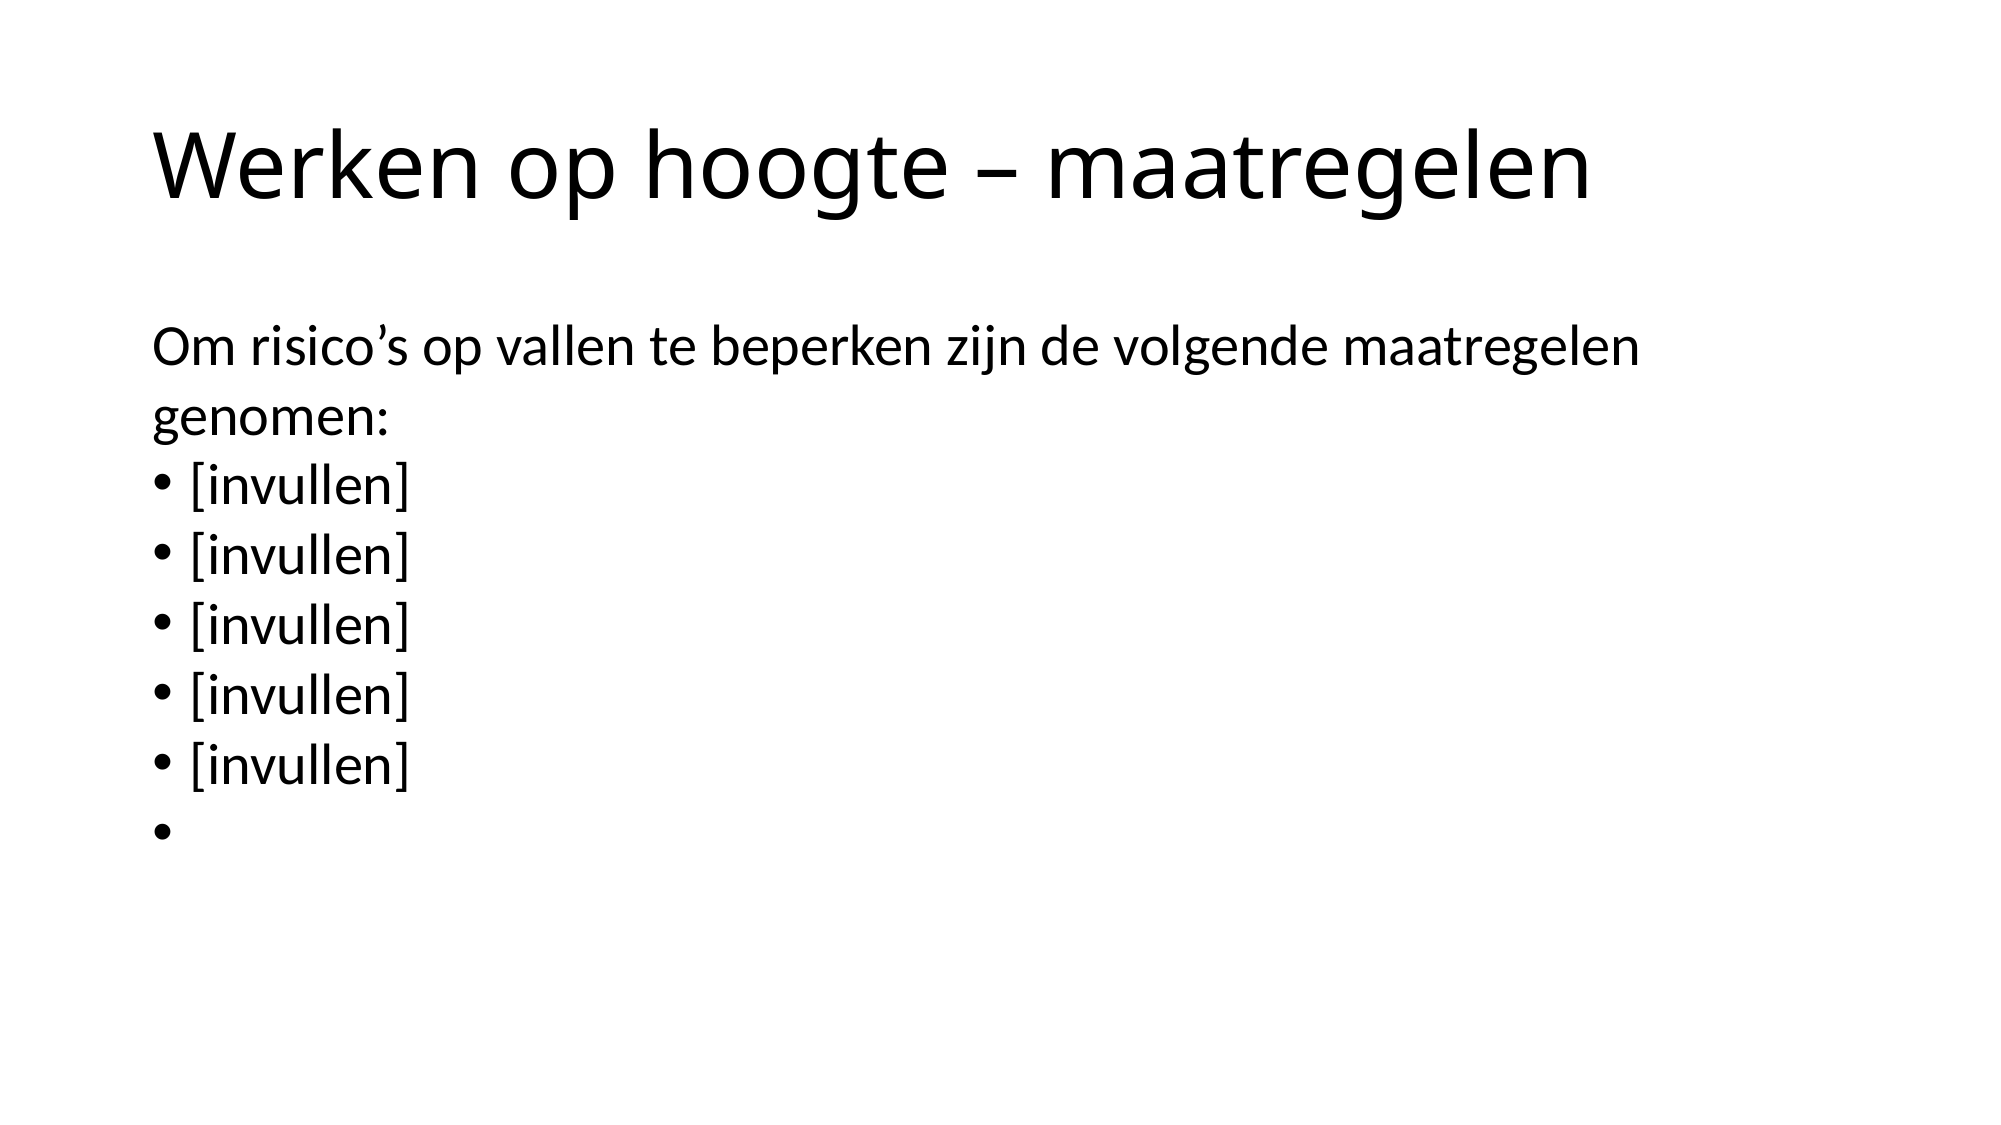

# Werken op hoogte – maatregelen
Om risico’s op vallen te beperken zijn de volgende maatregelen genomen:
[invullen]
[invullen]
[invullen]
[invullen]
[invullen]